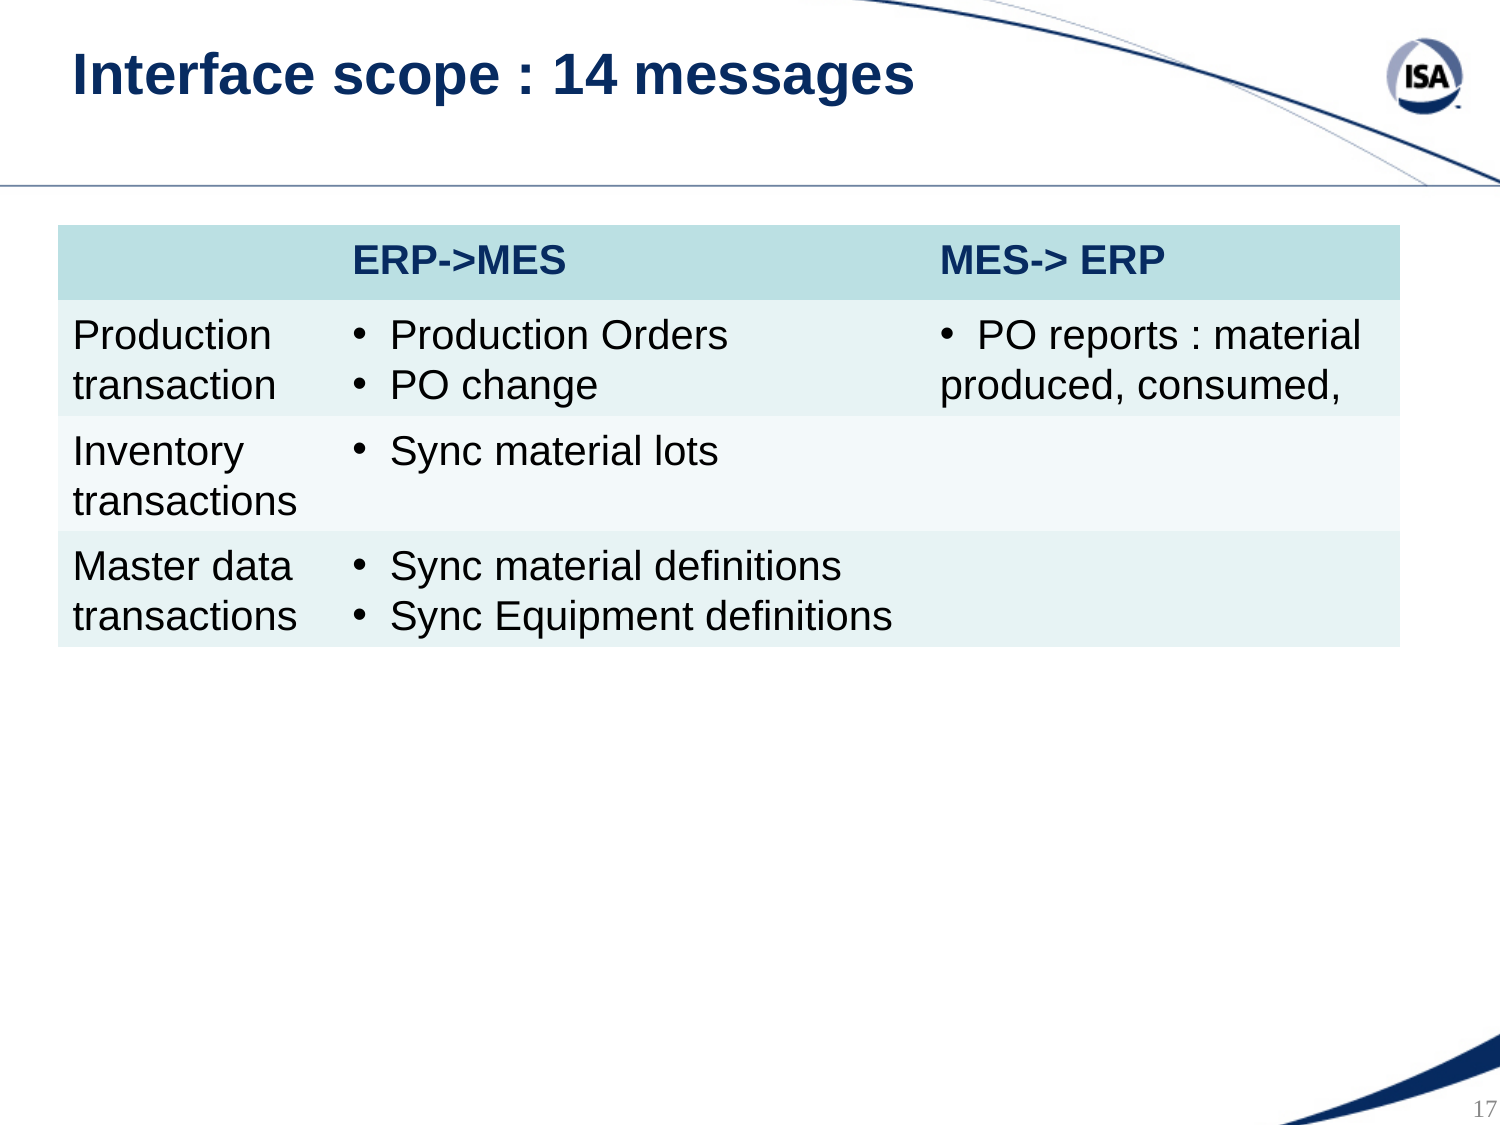

# Interface scope : 14 messages
| | ERP->MES | MES-> ERP |
| --- | --- | --- |
| Production transaction | Production Orders PO change | PO reports : material produced, consumed, |
| Inventory transactions | Sync material lots | |
| Master data transactions | Sync material definitions Sync Equipment definitions | |